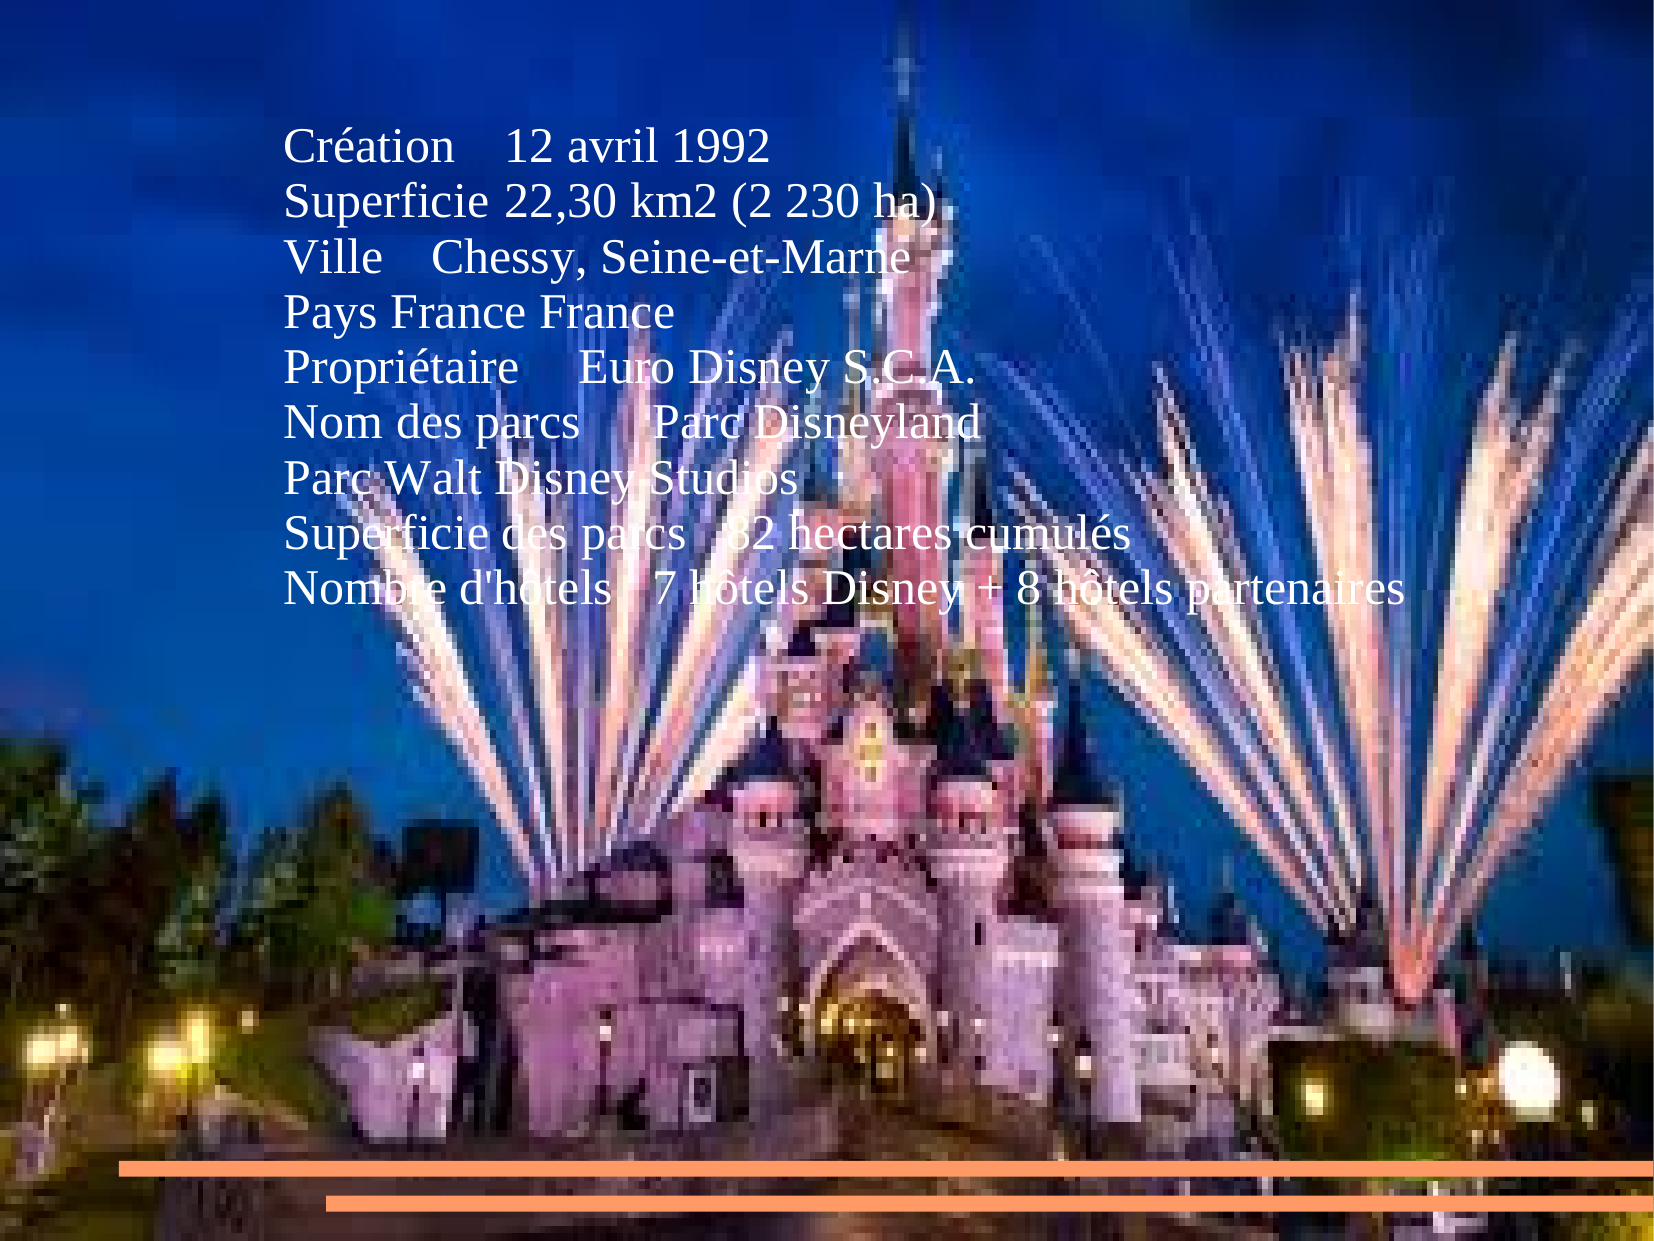

Création	12 avril 1992
Superficie	22,30 km2 (2 230 ha)
Ville	Chessy, Seine-et-Marne
Pays France France
Propriétaire	Euro Disney S.C.A.
Nom des parcs	Parc Disneyland
Parc Walt Disney Studios
Superficie des parcs	82 hectares cumulés
Nombre d'hôtels	7 hôtels Disney + 8 hôtels partenaires